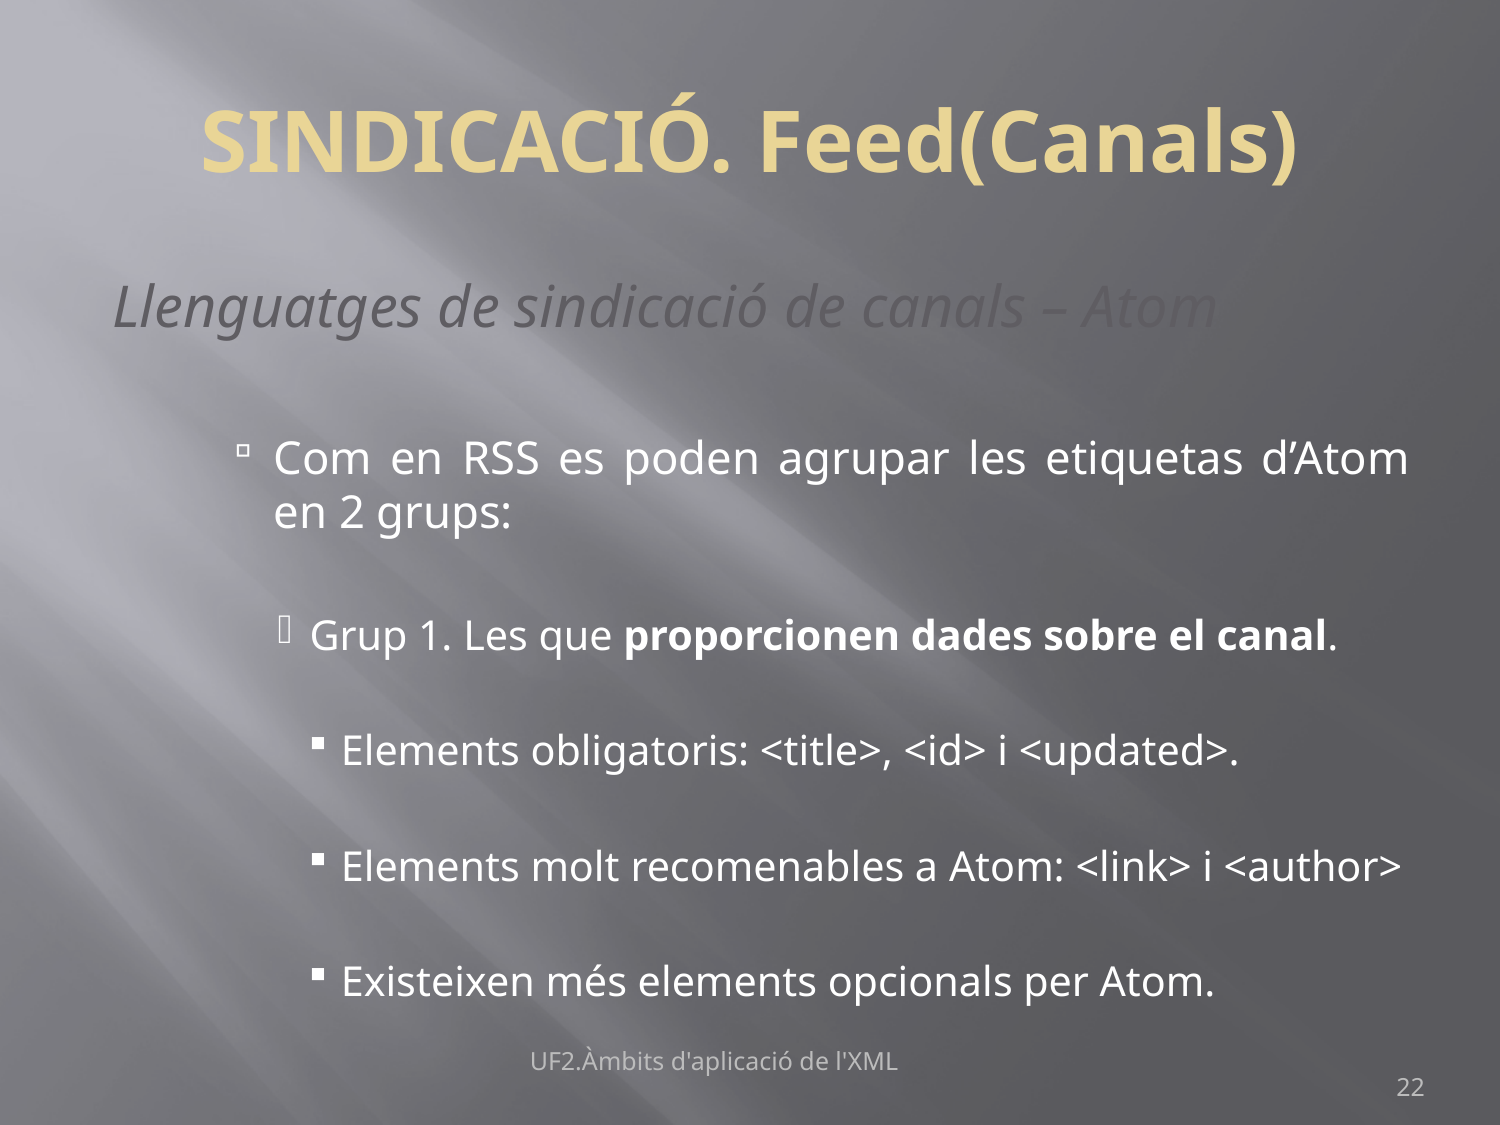

# SINDICACIÓ. Feed(Canals)
Llenguatges de sindicació de canals – Atom
Com en RSS es poden agrupar les etiquetas d’Atom en 2 grups:
Grup 1. Les que proporcionen dades sobre el canal.
Elements obligatoris: <title>, <id> i <updated>.
Elements molt recomenables a Atom: <link> i <author>
Existeixen més elements opcionals per Atom.
UF2.Àmbits d'aplicació de l'XML